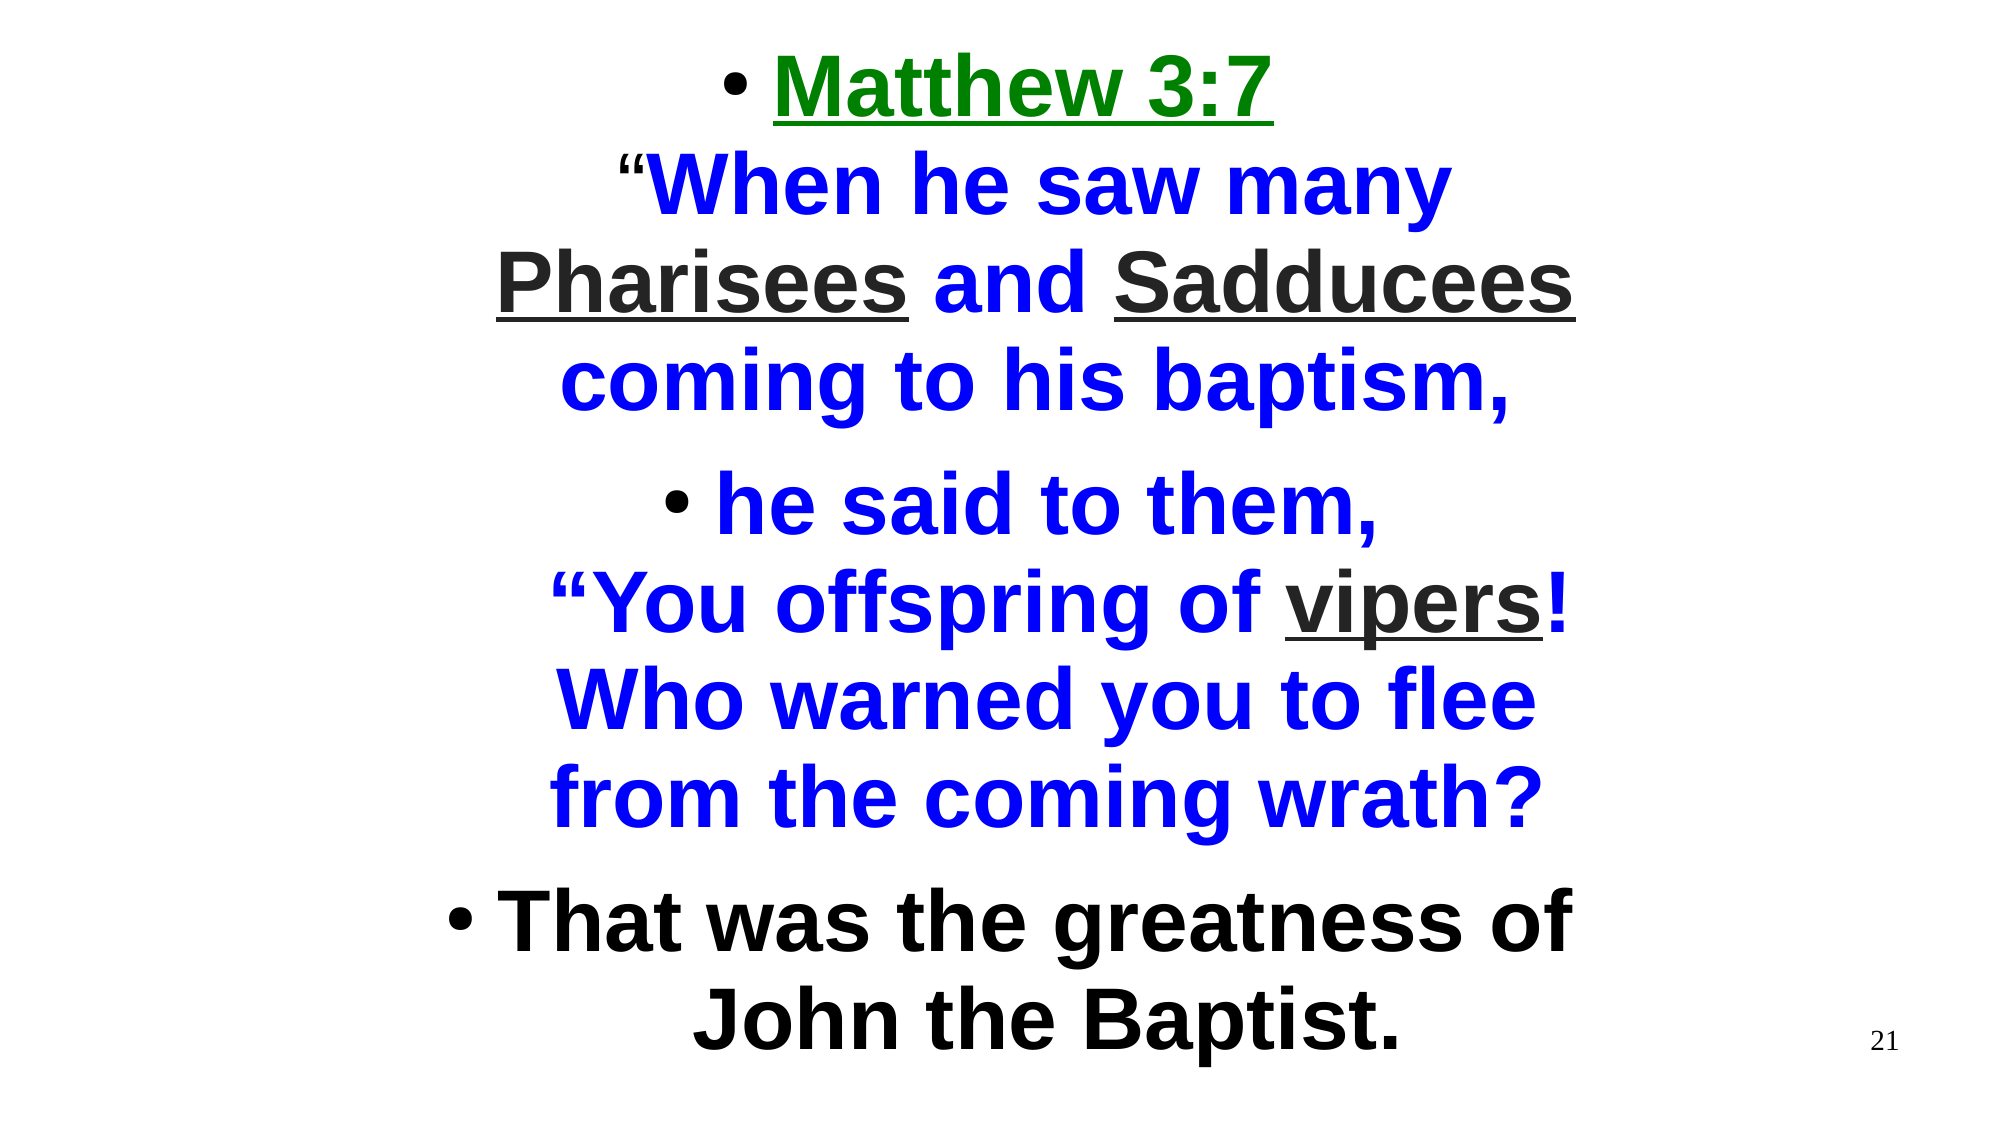

# Matthew 3:7  “When he saw many Pharisees and Sadducees coming to his baptism,
he said to them,
 “You offspring of vipers!
 Who warned you to flee
from the coming wrath?
That was the greatness of
 John the Baptist.
21